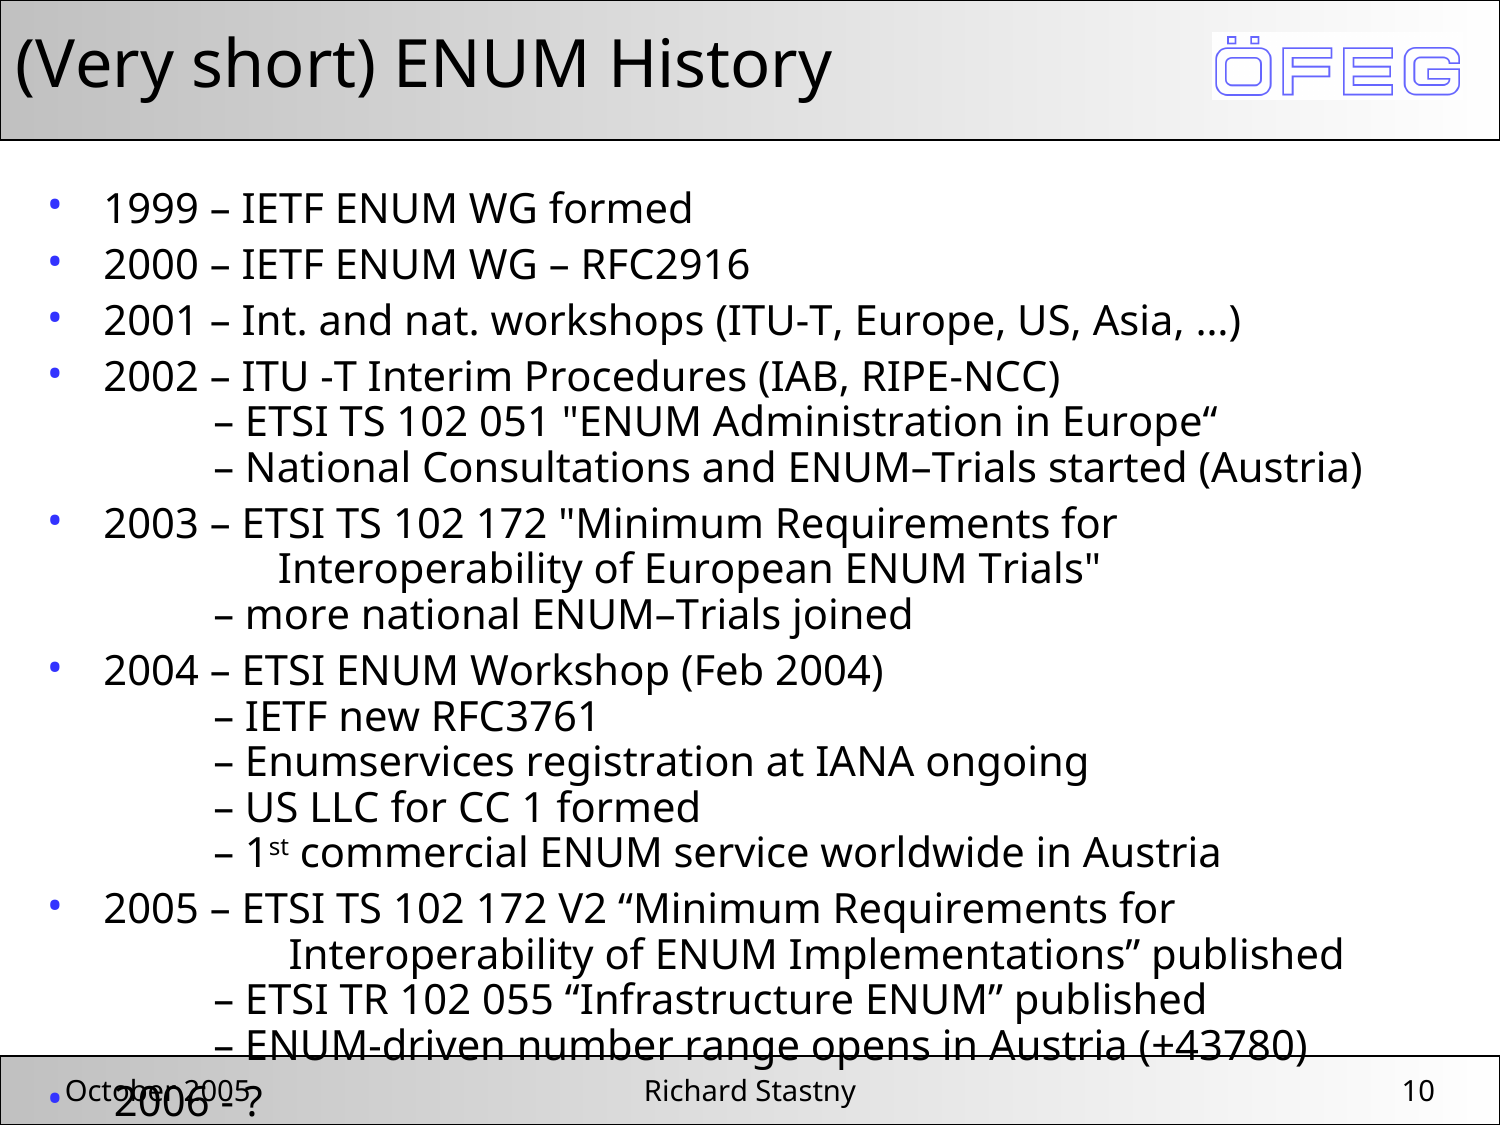

(Very short) ENUM History
# 1999 – IETF ENUM WG formed
2000 – IETF ENUM WG – RFC2916
2001 – Int. and nat. workshops (ITU-T, Europe, US, Asia, …)
2002 – ITU -T Interim Procedures (IAB, RIPE-NCC)
 – ETSI TS 102 051 "ENUM Administration in Europe“
 – National Consultations and ENUM–Trials started (Austria)
2003 – ETSI TS 102 172 "Minimum Requirements for
 Interoperability of European ENUM Trials"
 – more national ENUM–Trials joined
2004 – ETSI ENUM Workshop (Feb 2004)
 – IETF new RFC3761
 – Enumservices registration at IANA ongoing
 – US LLC for CC 1 formed
 – 1st commercial ENUM service worldwide in Austria
2005 – ETSI TS 102 172 V2 “Minimum Requirements for
 Interoperability of ENUM Implementations” published
 – ETSI TR 102 055 “Infrastructure ENUM” published
 – ENUM-driven number range opens in Austria (+43780)
 2006 - ?
October 2005
Richard Stastny
10